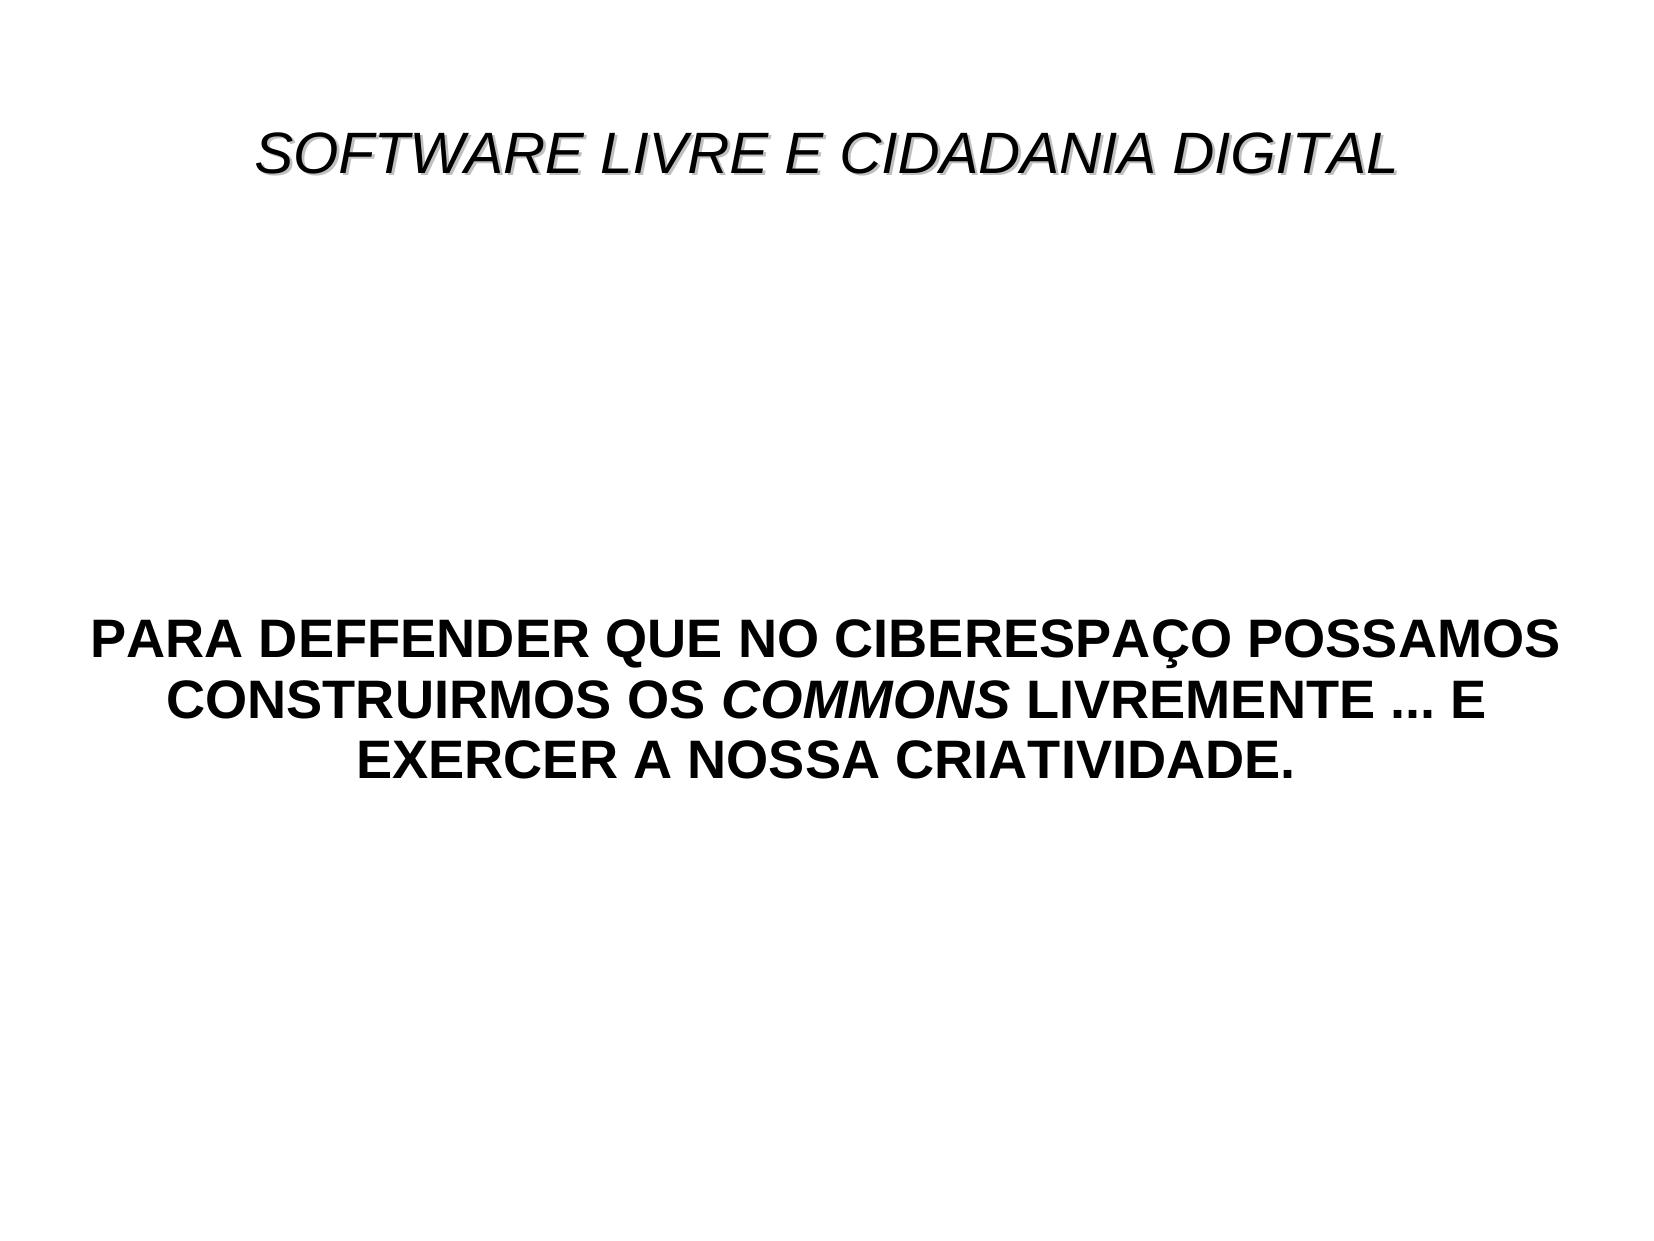

# SOFTWARE LIVRE E CIDADANIA DIGITAL
PARA DEFFENDER QUE NO CIBERESPAÇO POSSAMOS CONSTRUIRMOS OS COMMONS LIVREMENTE ... E EXERCER A NOSSA CRIATIVIDADE.